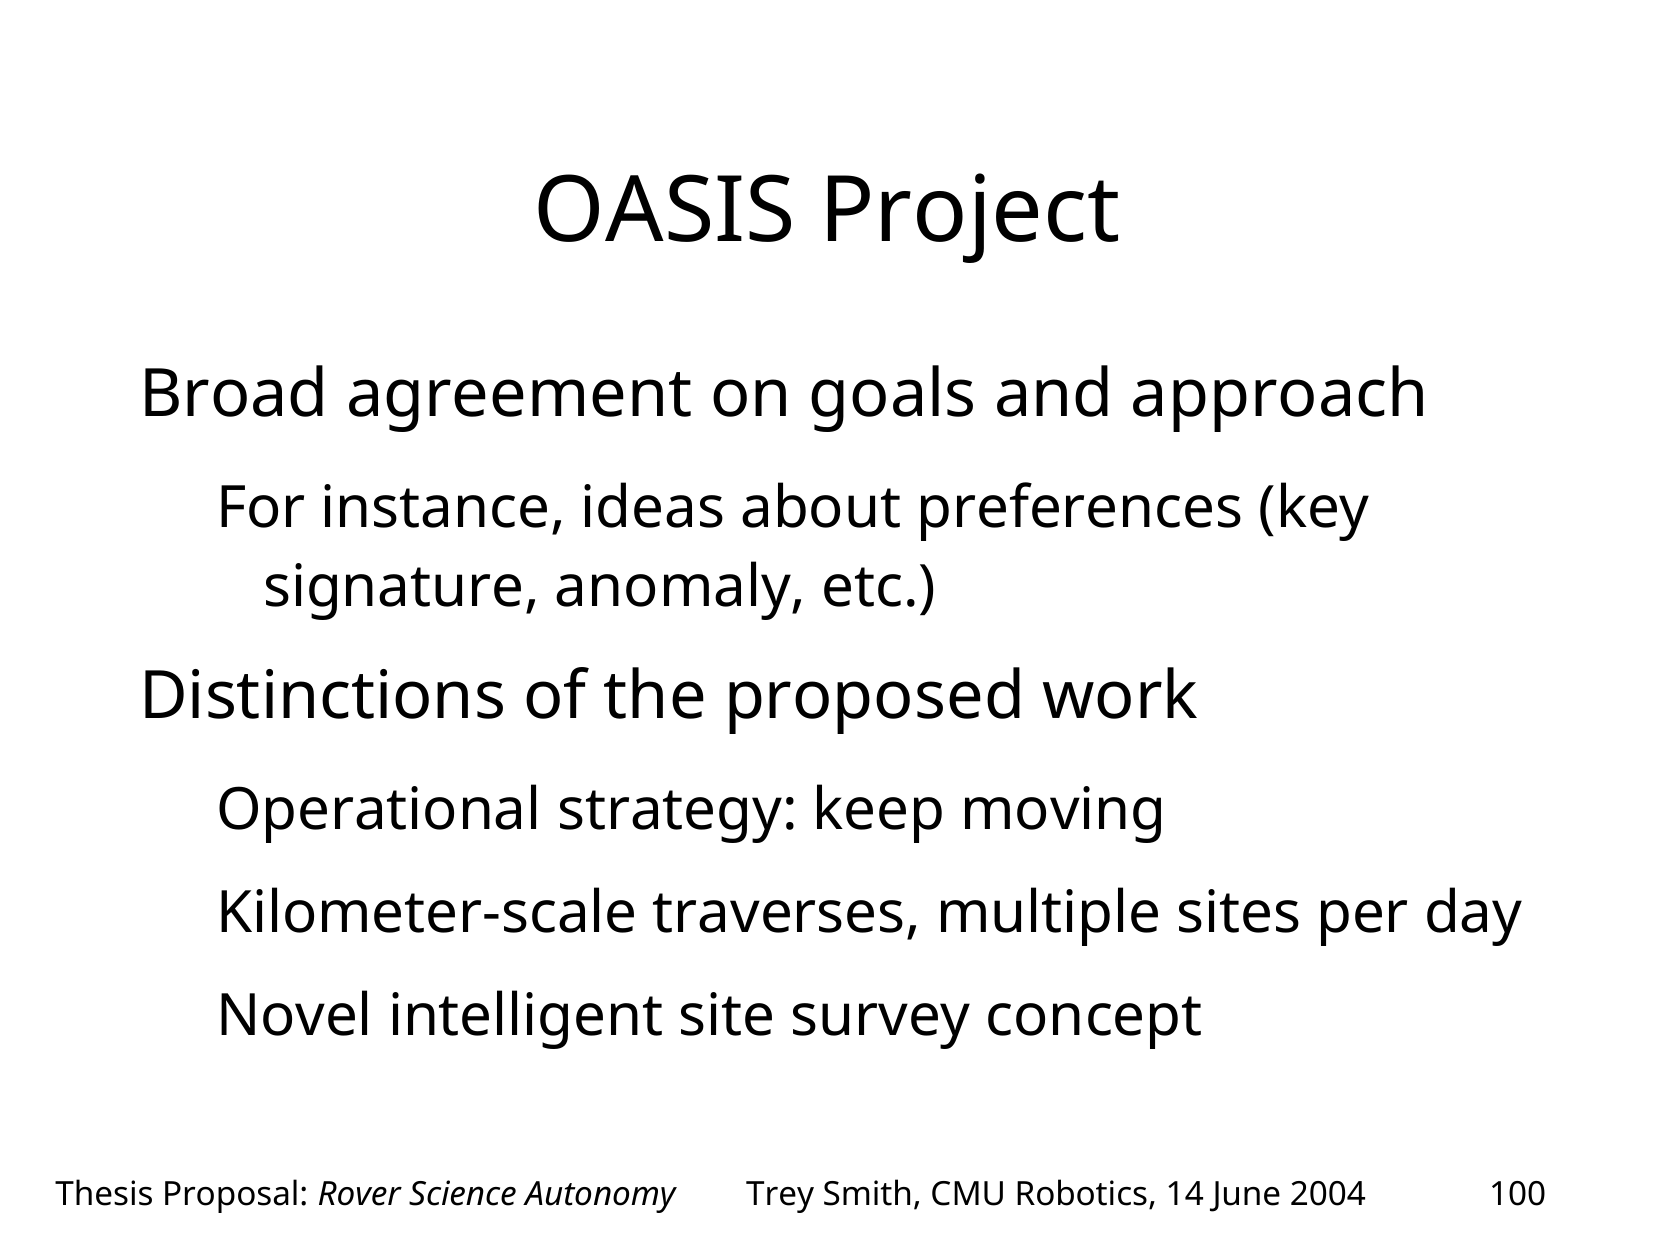

# OASIS Project
Broad agreement on goals and approach
For instance, ideas about preferences (key signature, anomaly, etc.)
Distinctions of the proposed work
Operational strategy: keep moving
Kilometer-scale traverses, multiple sites per day
Novel intelligent site survey concept